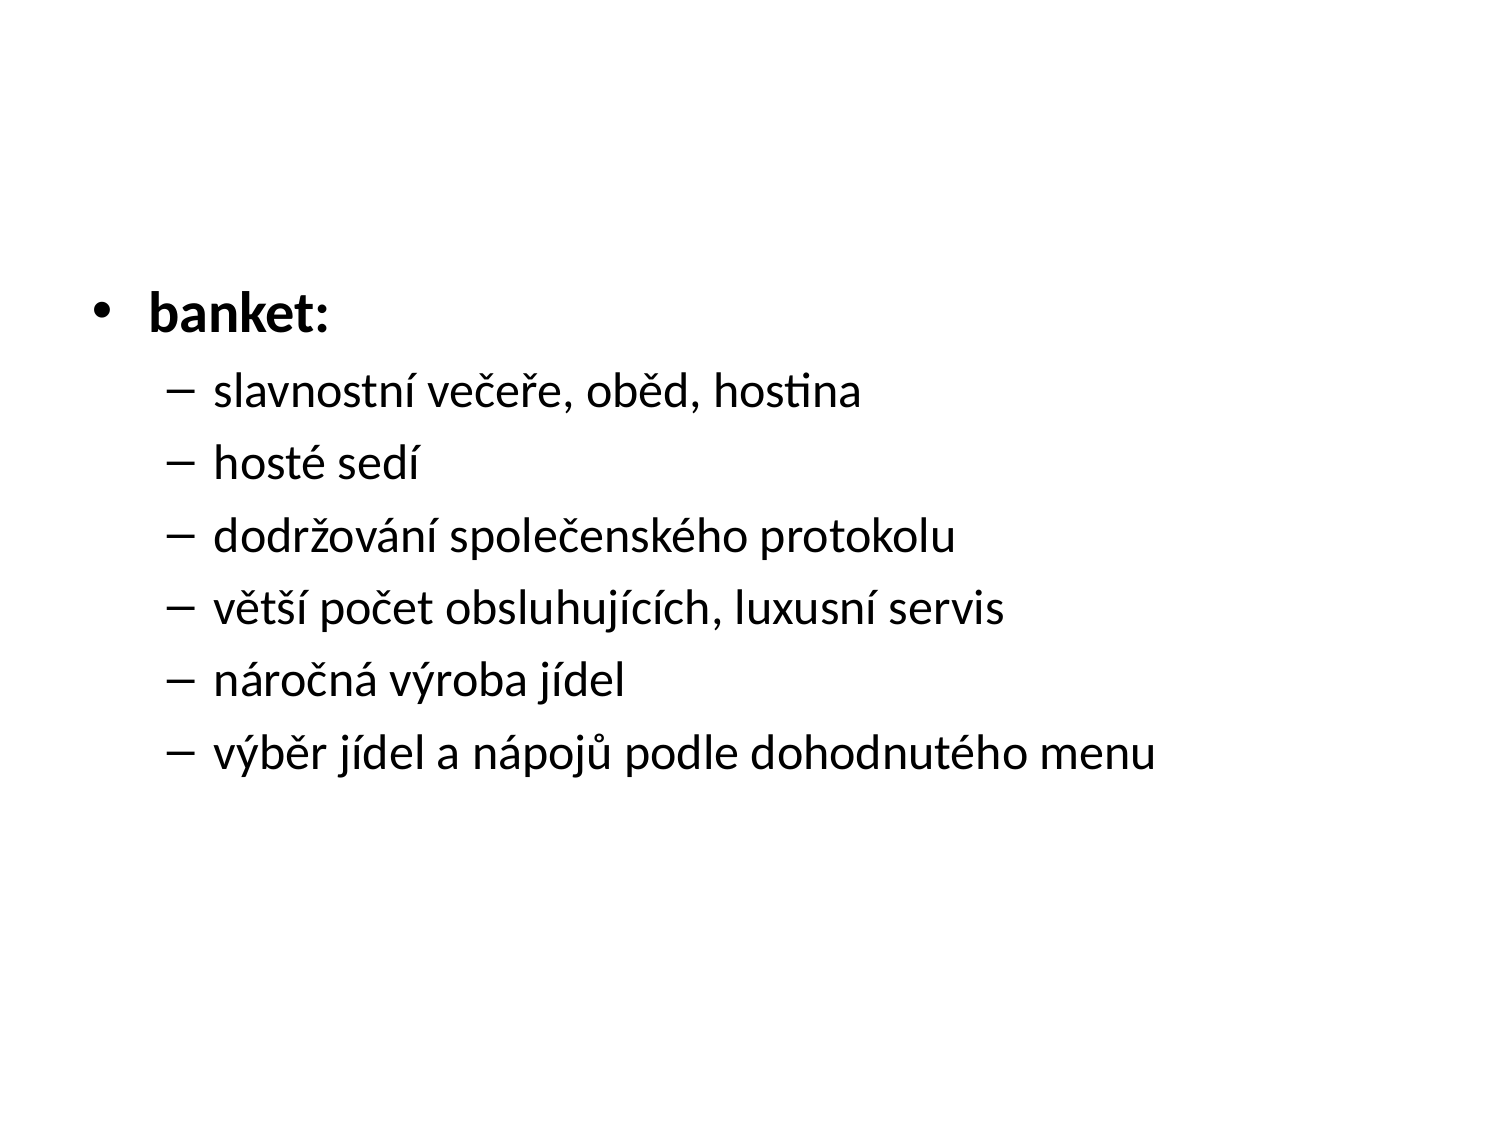

# banket:
slavnostní večeře, oběd, hostina
hosté sedí
dodržování společenského protokolu
větší počet obsluhujících, luxusní servis
náročná výroba jídel
výběr jídel a nápojů podle dohodnutého menu